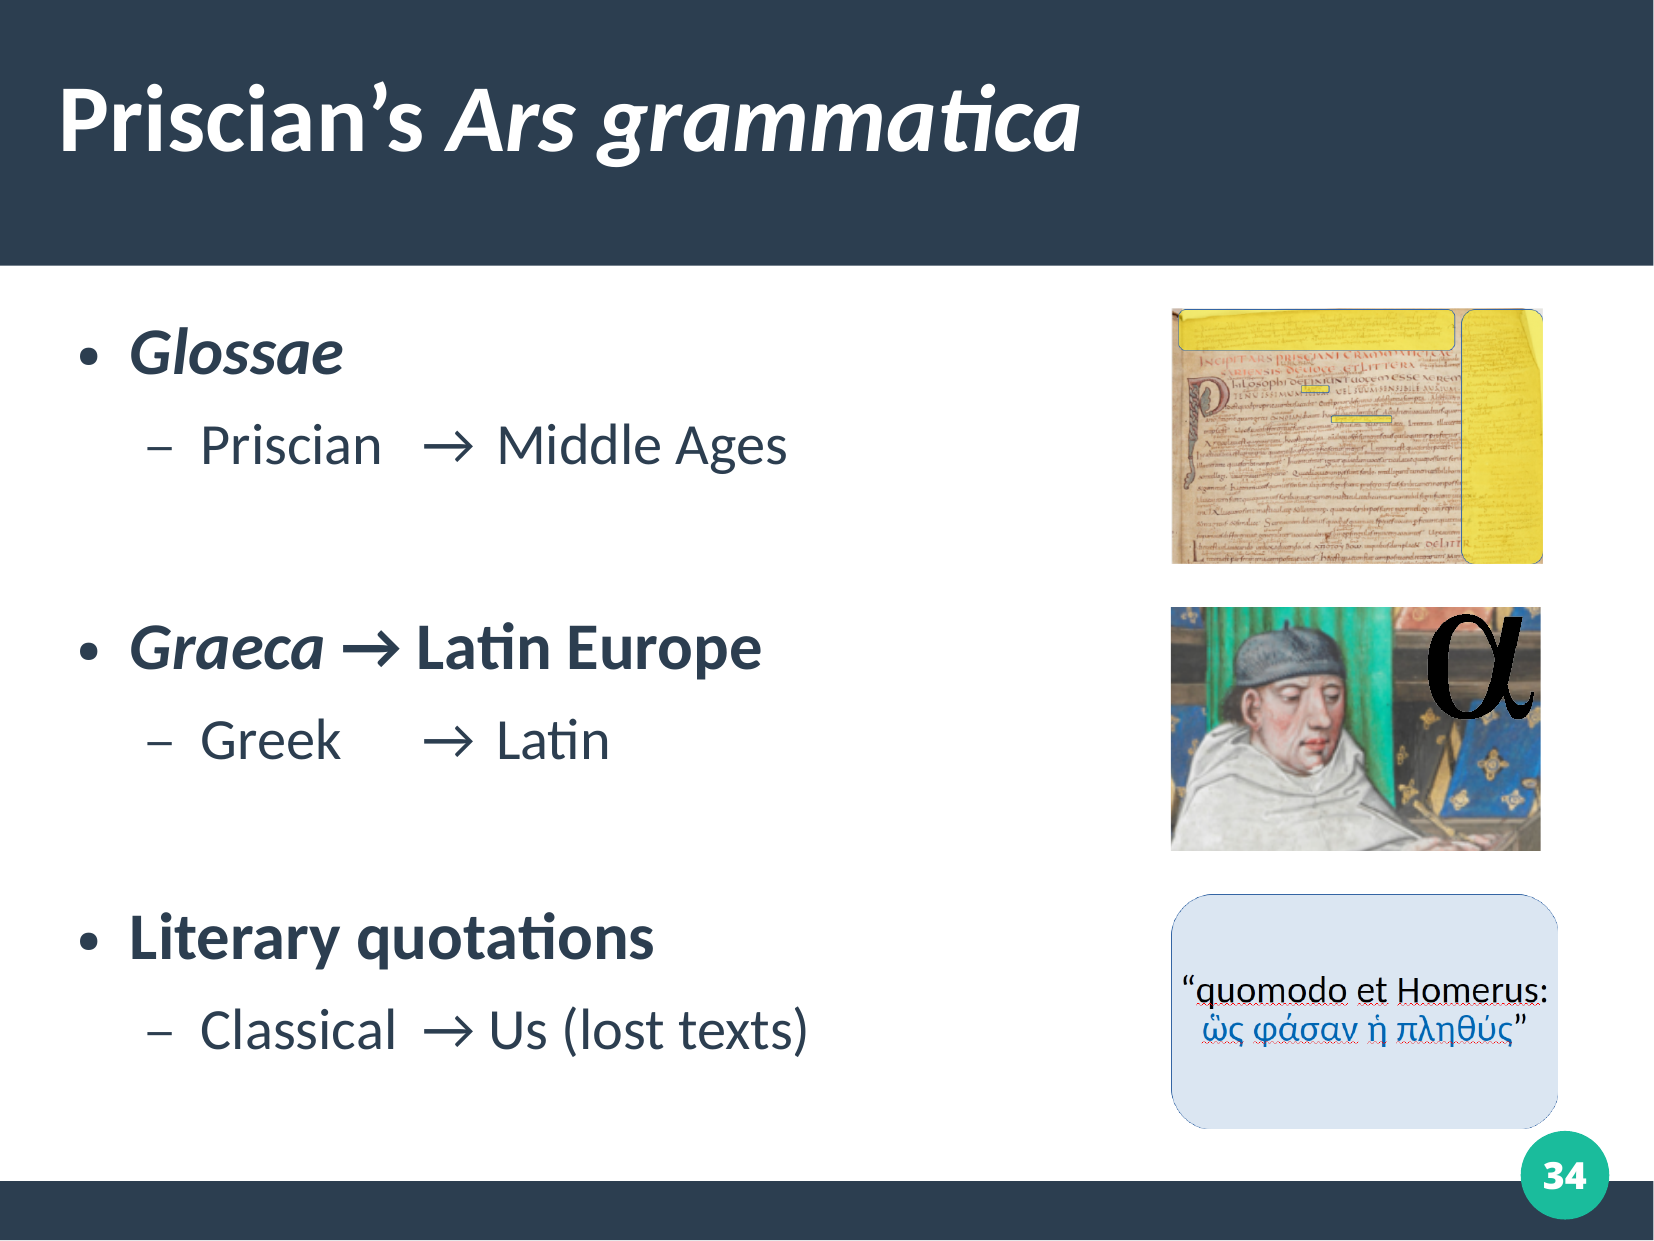

Priscian’s Ars grammatica
# Glossae
Priscian	→	Middle Ages
Graeca → Latin Europe
Greek		→	Latin
Literary quotations
Classical	→ Us (lost texts)
34